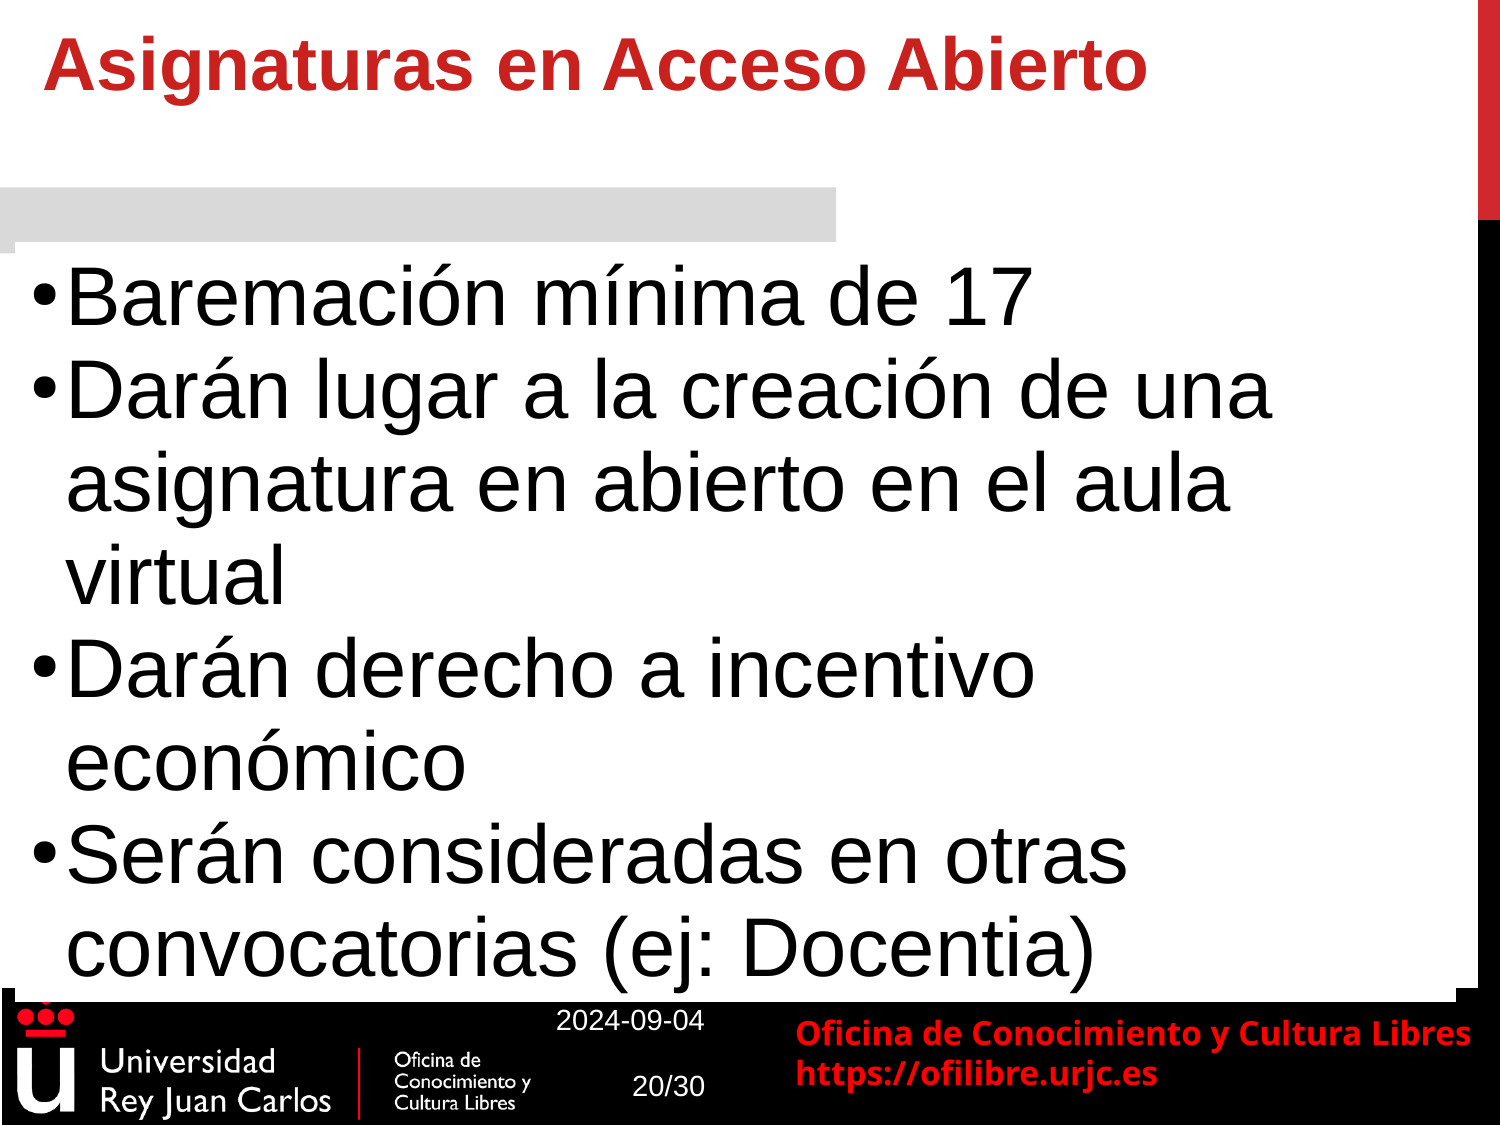

#
Asignaturas en Acceso Abierto
Baremación mínima de 17
Darán lugar a la creación de una asignatura en abierto en el aula virtual
Darán derecho a incentivo económico
Serán consideradas en otras convocatorias (ej: Docentia)